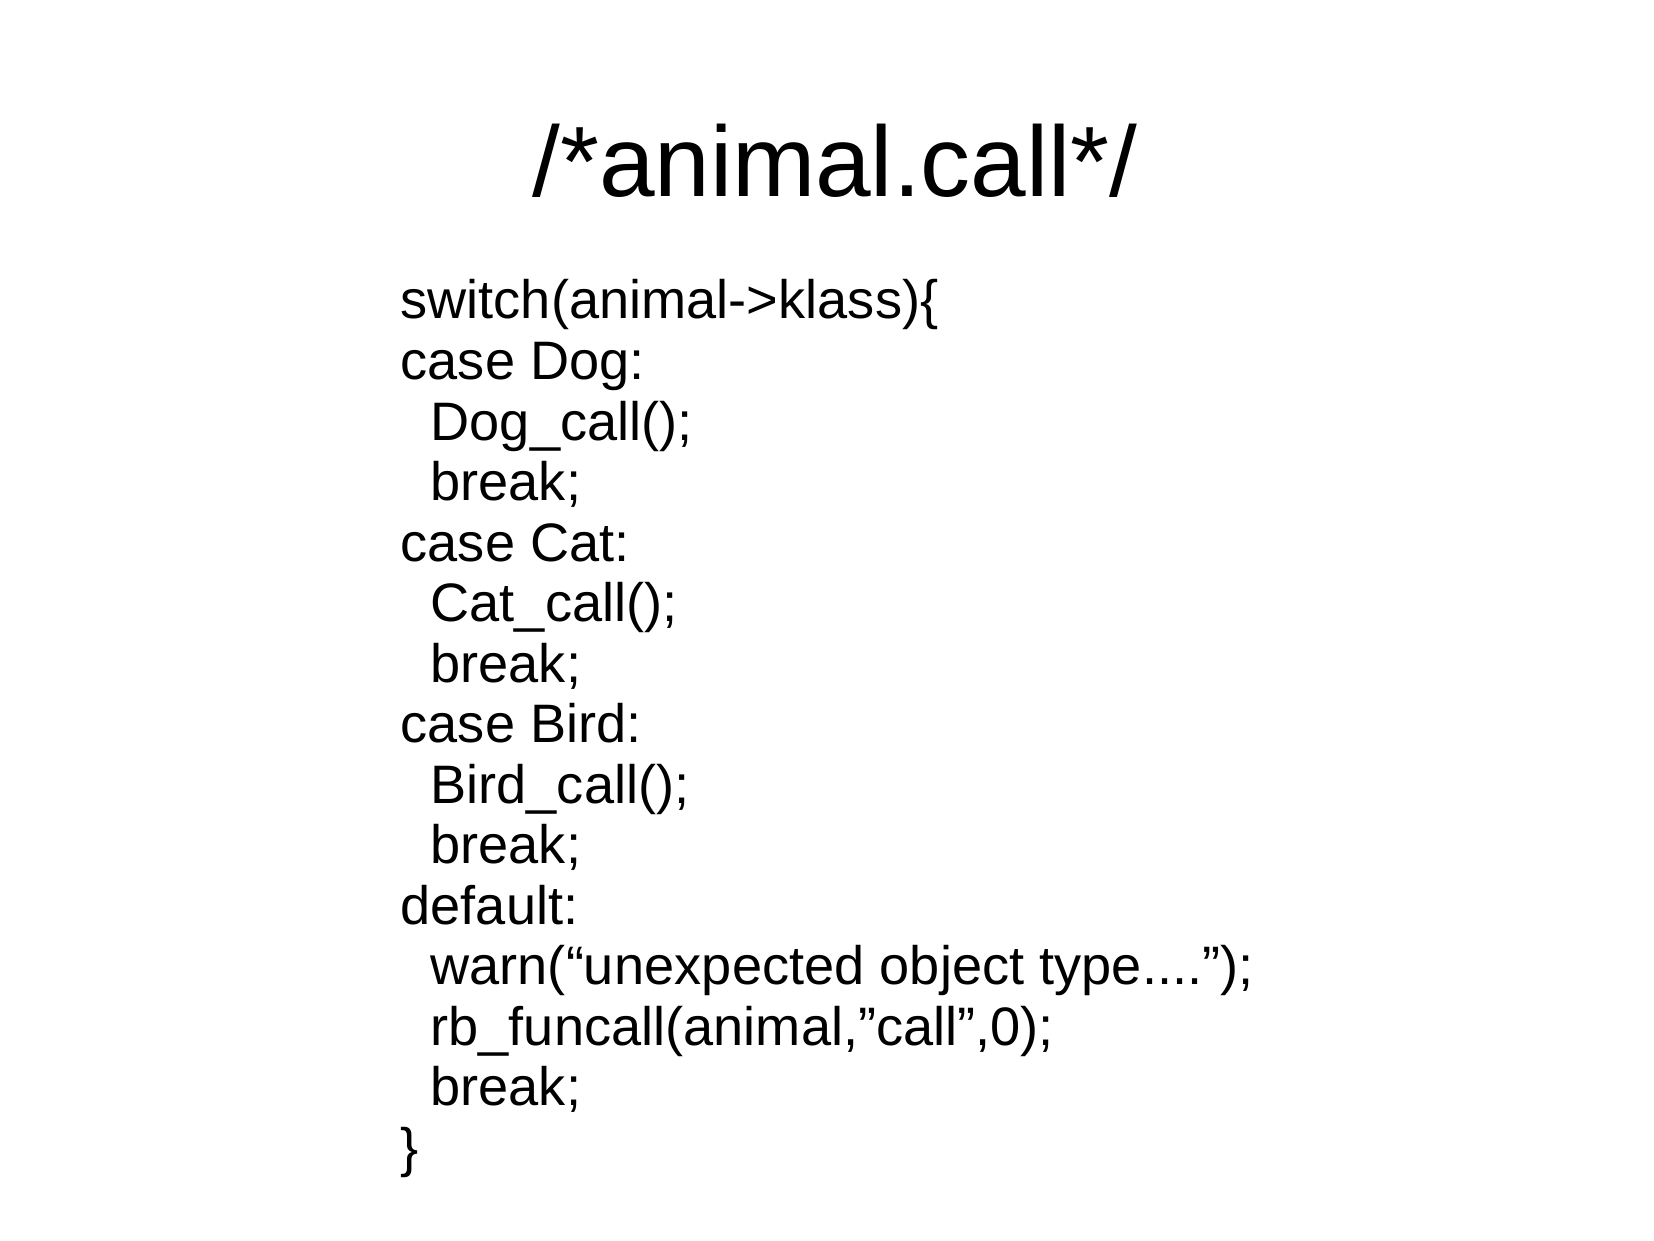

/*animal.call*/
switch(animal->klass){
case Dog:
 Dog_call();
 break;
case Cat:
 Cat_call();
 break;
case Bird:
 Bird_call();
 break;
default:
 warn(“unexpected object type....”);
 rb_funcall(animal,”call”,0);
 break;
}